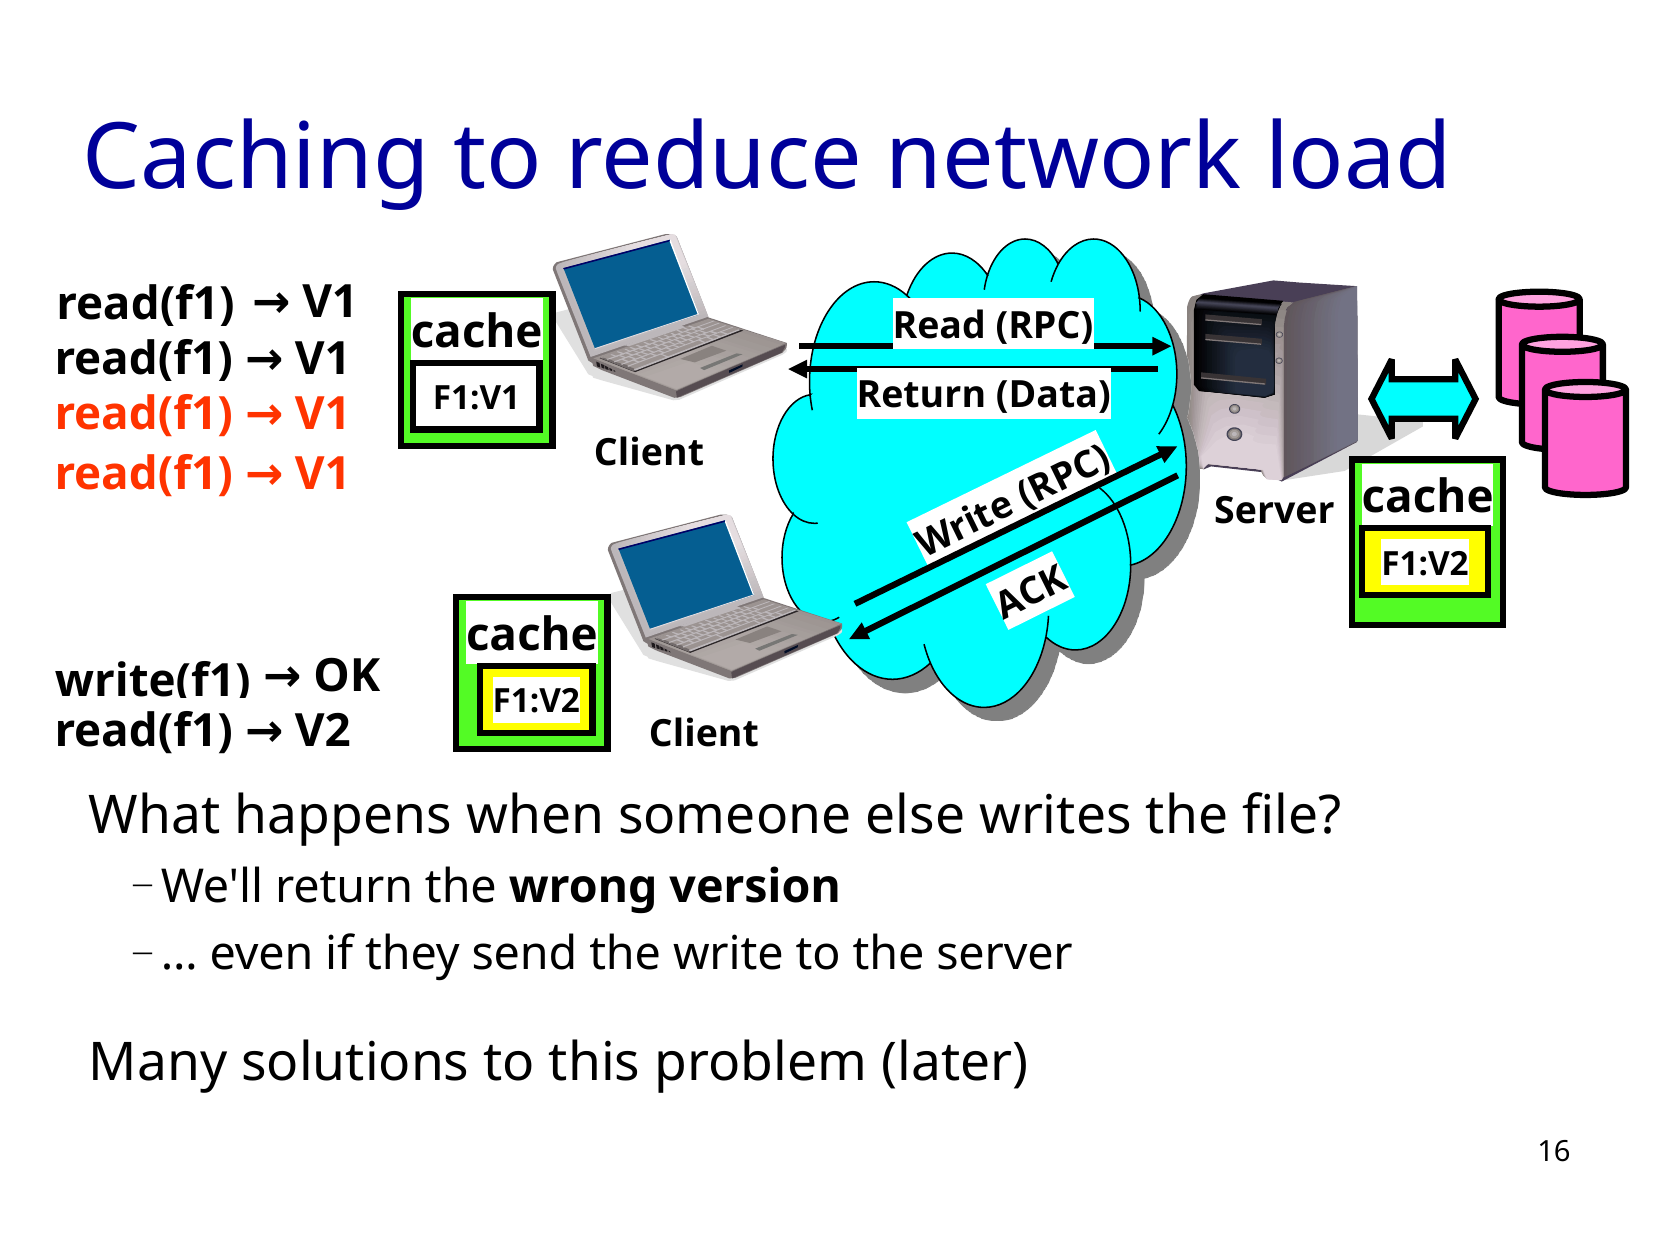

# Caching to reduce network load
Client
→ V1
read(f1)
Server
Read (RPC)
cache
read(f1) → V1
F1:V1
Return (Data)
read(f1) → V1
Write (RPC)
read(f1) → V1
cache
ACK
Client
F1:V1
F1:V2
cache
→ OK
write(f1)
F1:V2
read(f1) → V2
What happens when someone else writes the file?
We'll return the wrong version
… even if they send the write to the server
Many solutions to this problem (later)
16